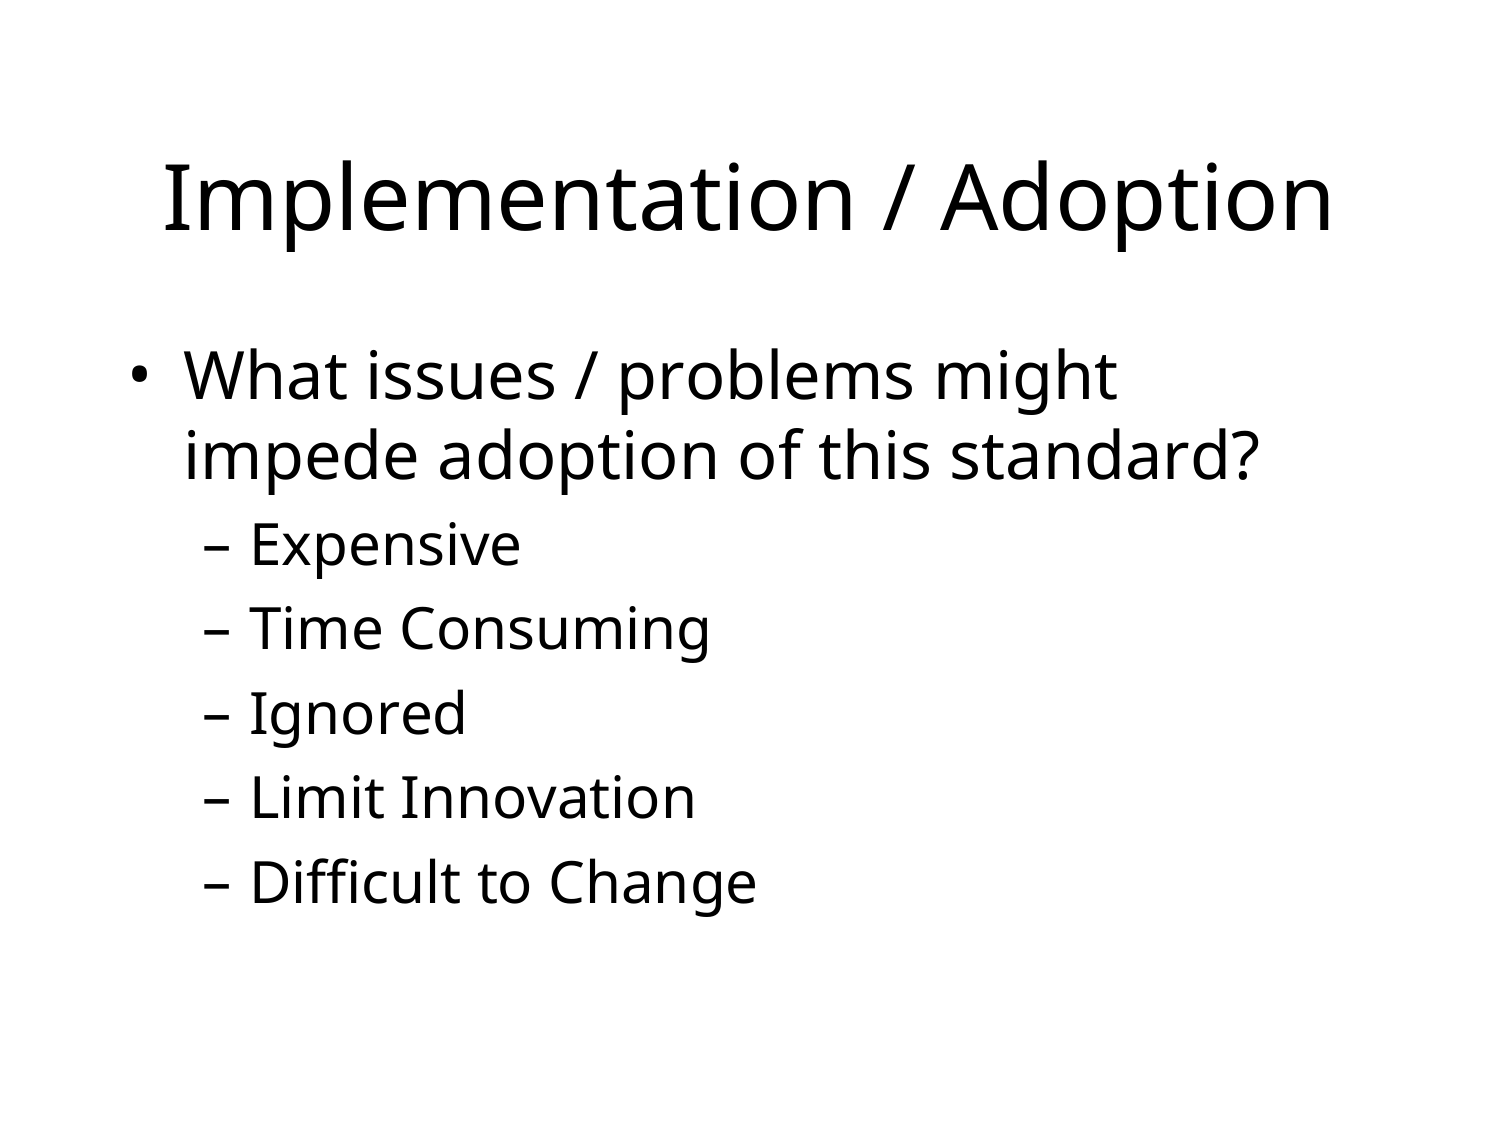

# Implementation / Adoption
What issues / problems might impede adoption of this standard?
Expensive
Time Consuming
Ignored
Limit Innovation
Difficult to Change